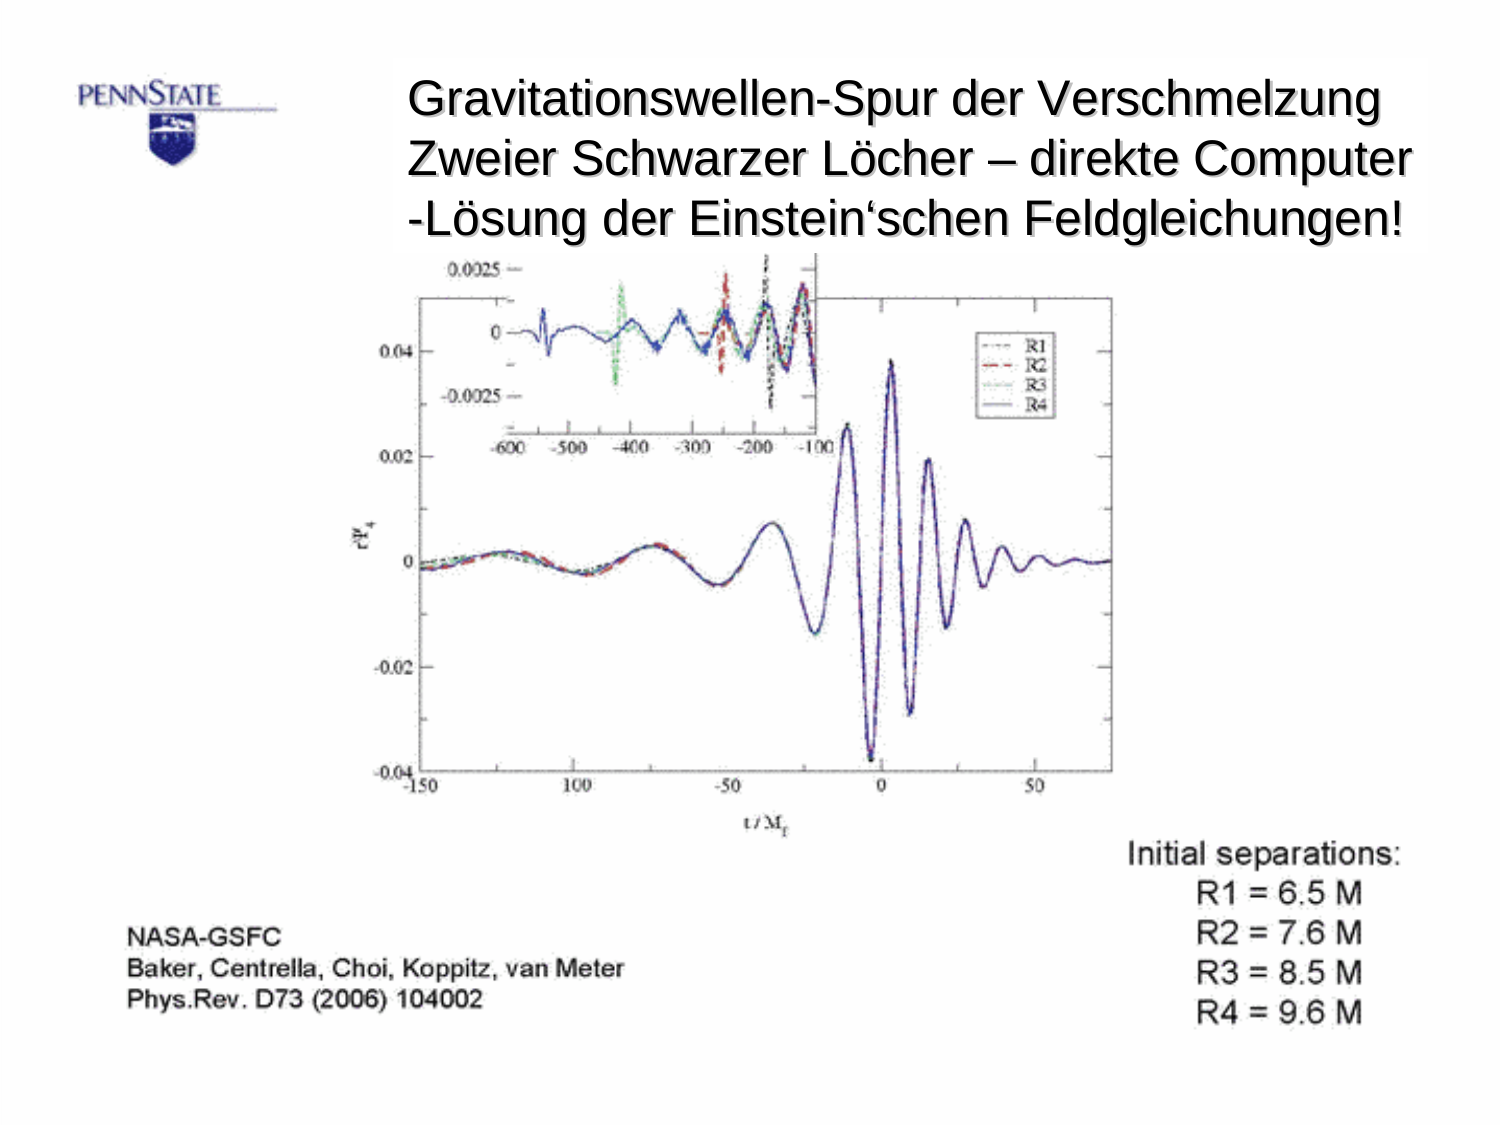

Gravitationswellen-Spur der Verschmelzung
Zweier Schwarzer Löcher – direkte Computer
-Lösung der Einstein‘schen Feldgleichungen!
August 22, 2002